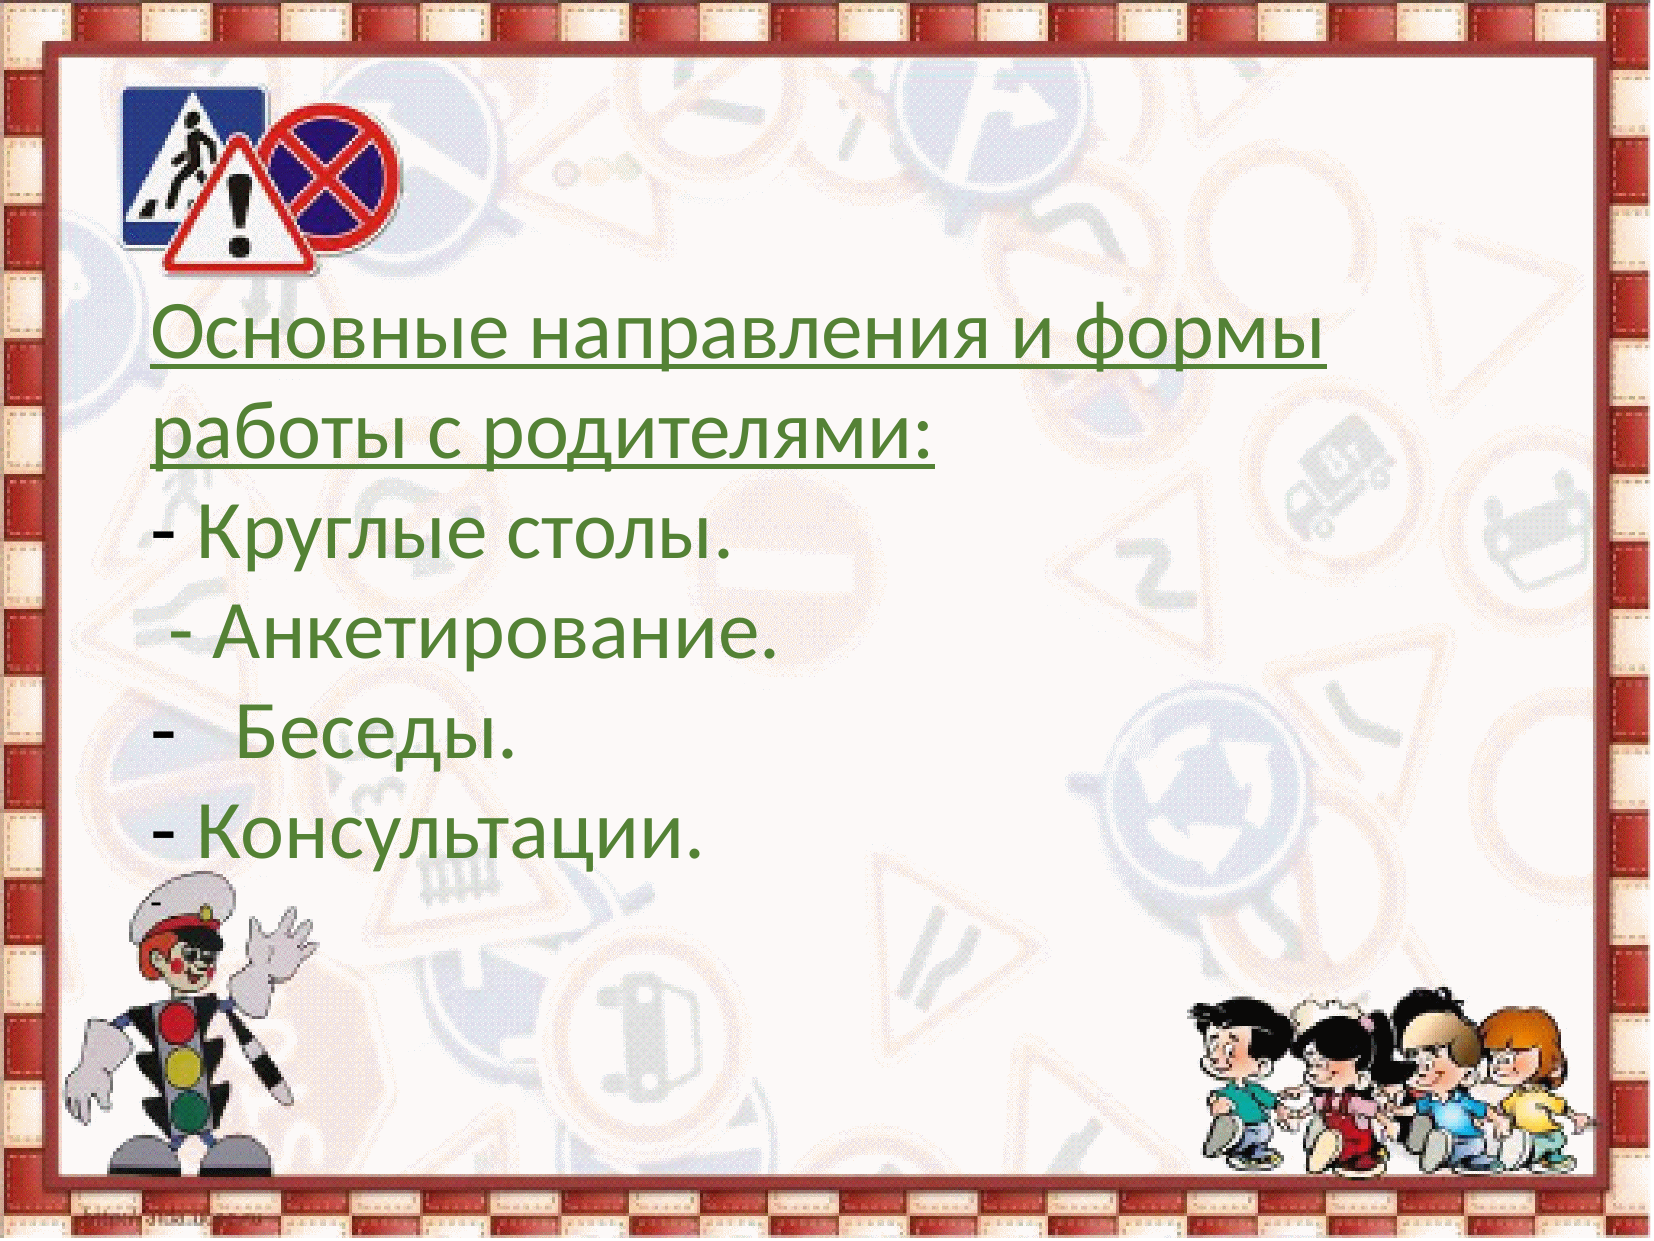

Основные направления и формы работы с родителями:
Круглые столы.
 - Анкетирование.
 Беседы.
Консультации.